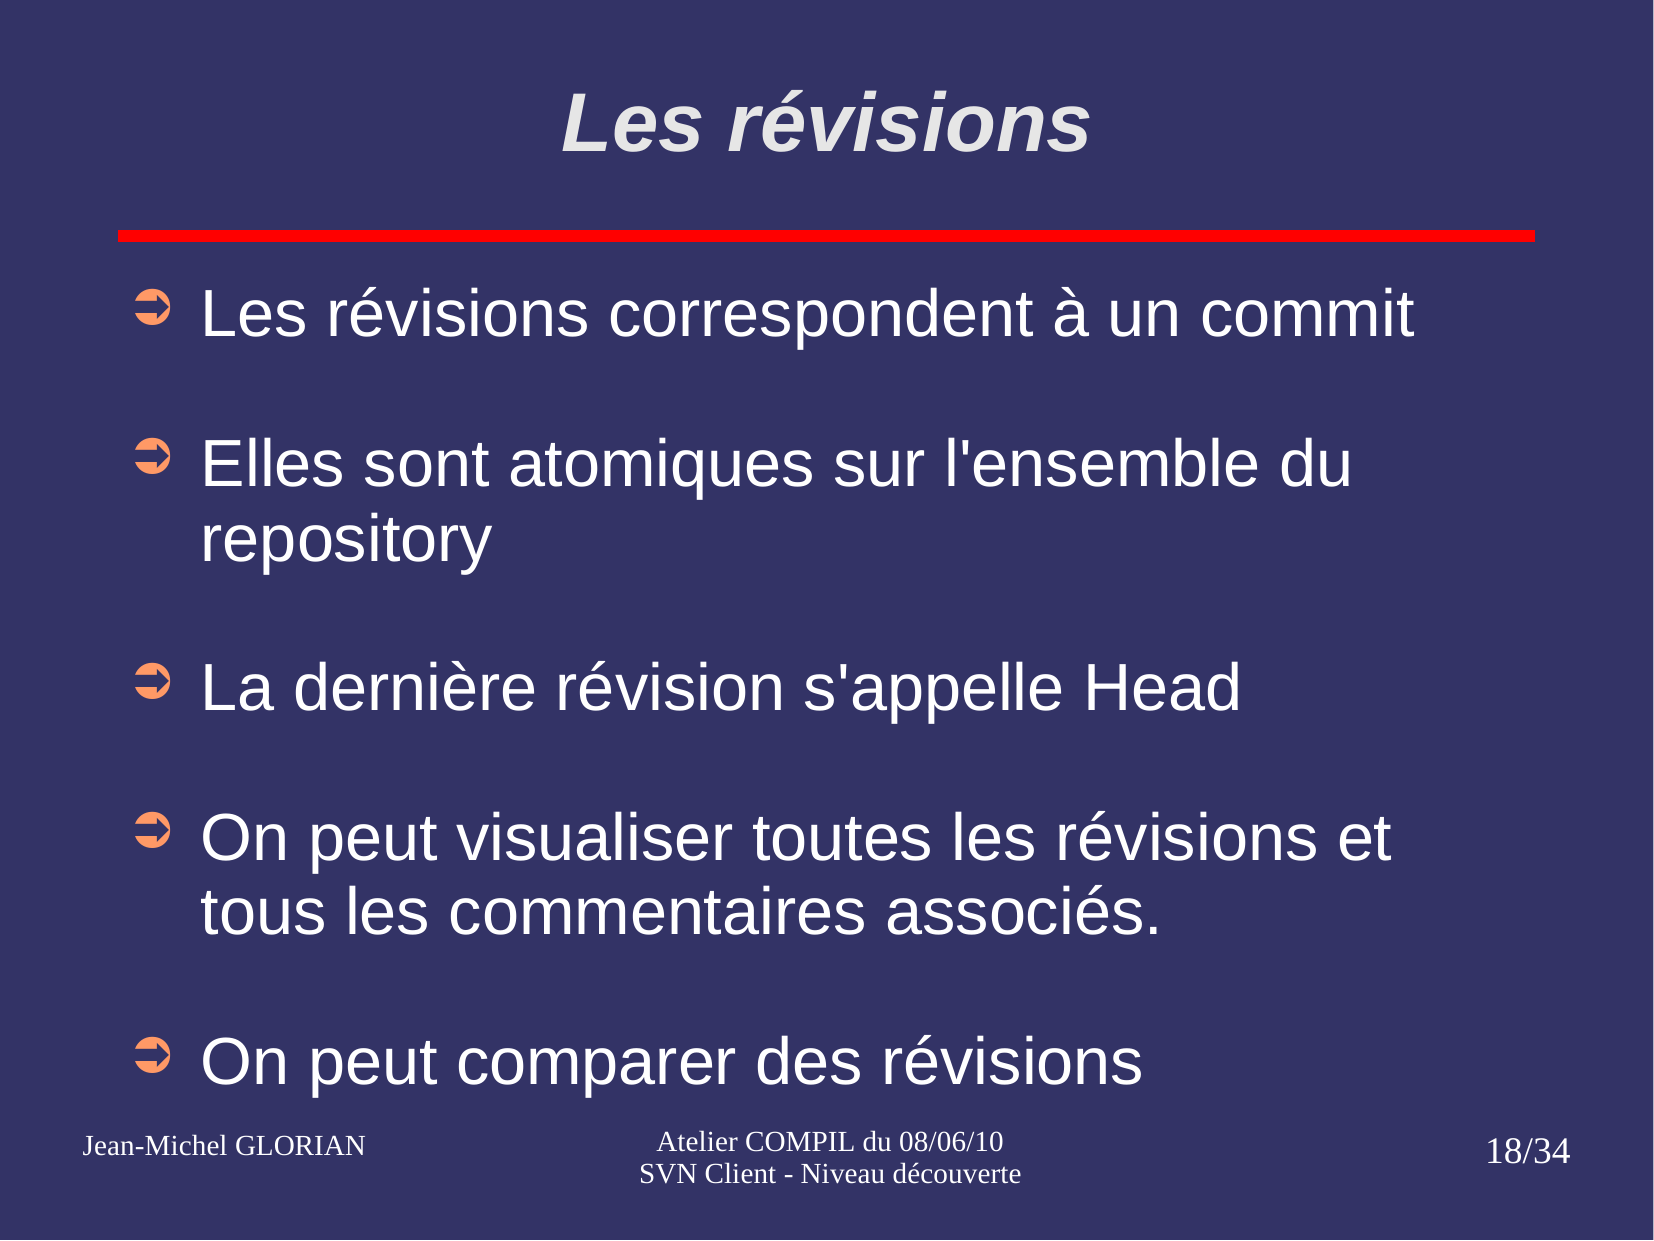

# Les révisions
Les révisions correspondent à un commit
Elles sont atomiques sur l'ensemble du
repository
La dernière révision s'appelle Head
On peut visualiser toutes les révisions et tous les commentaires associés.
On peut comparer des révisions